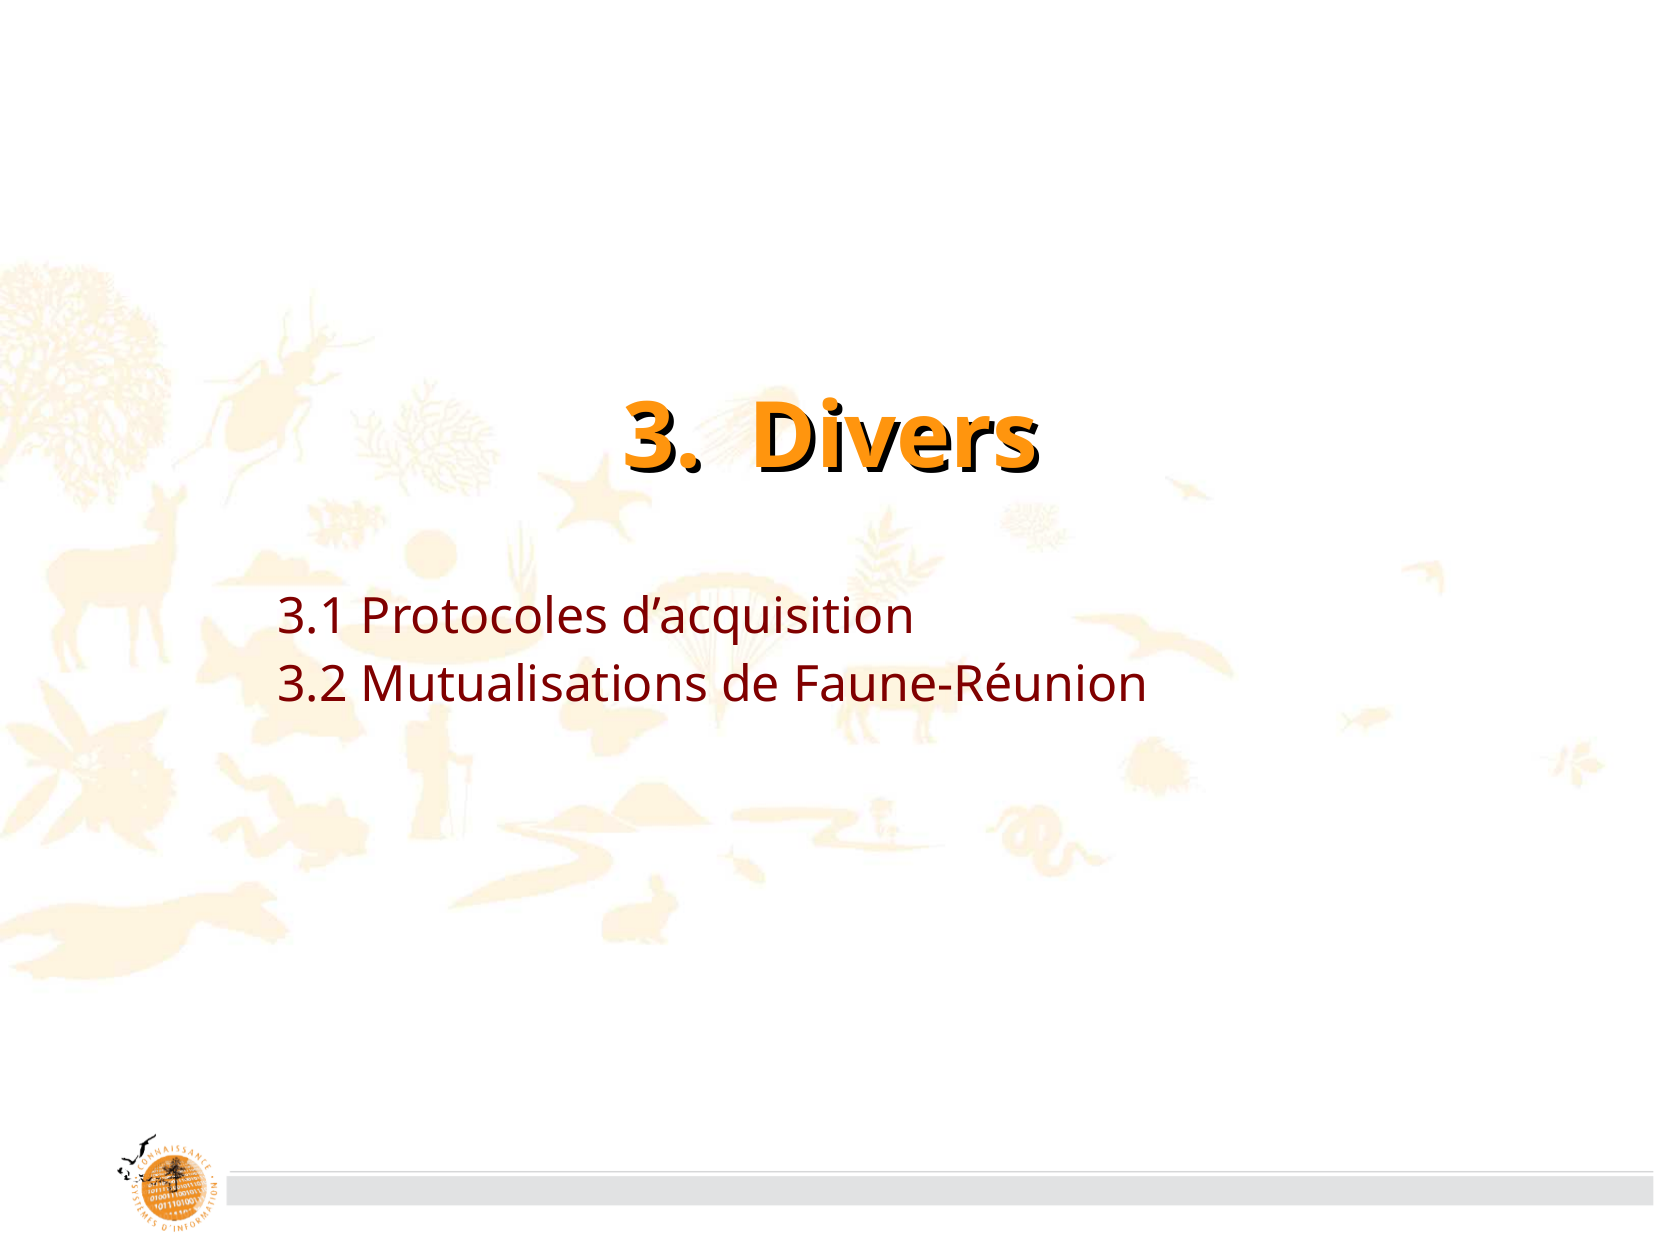

3.1 Protocoles d’acquisition
		3.2 Mutualisations de Faune-Réunion
# 3. Divers
Cotech SINP - 29/11/2018
27